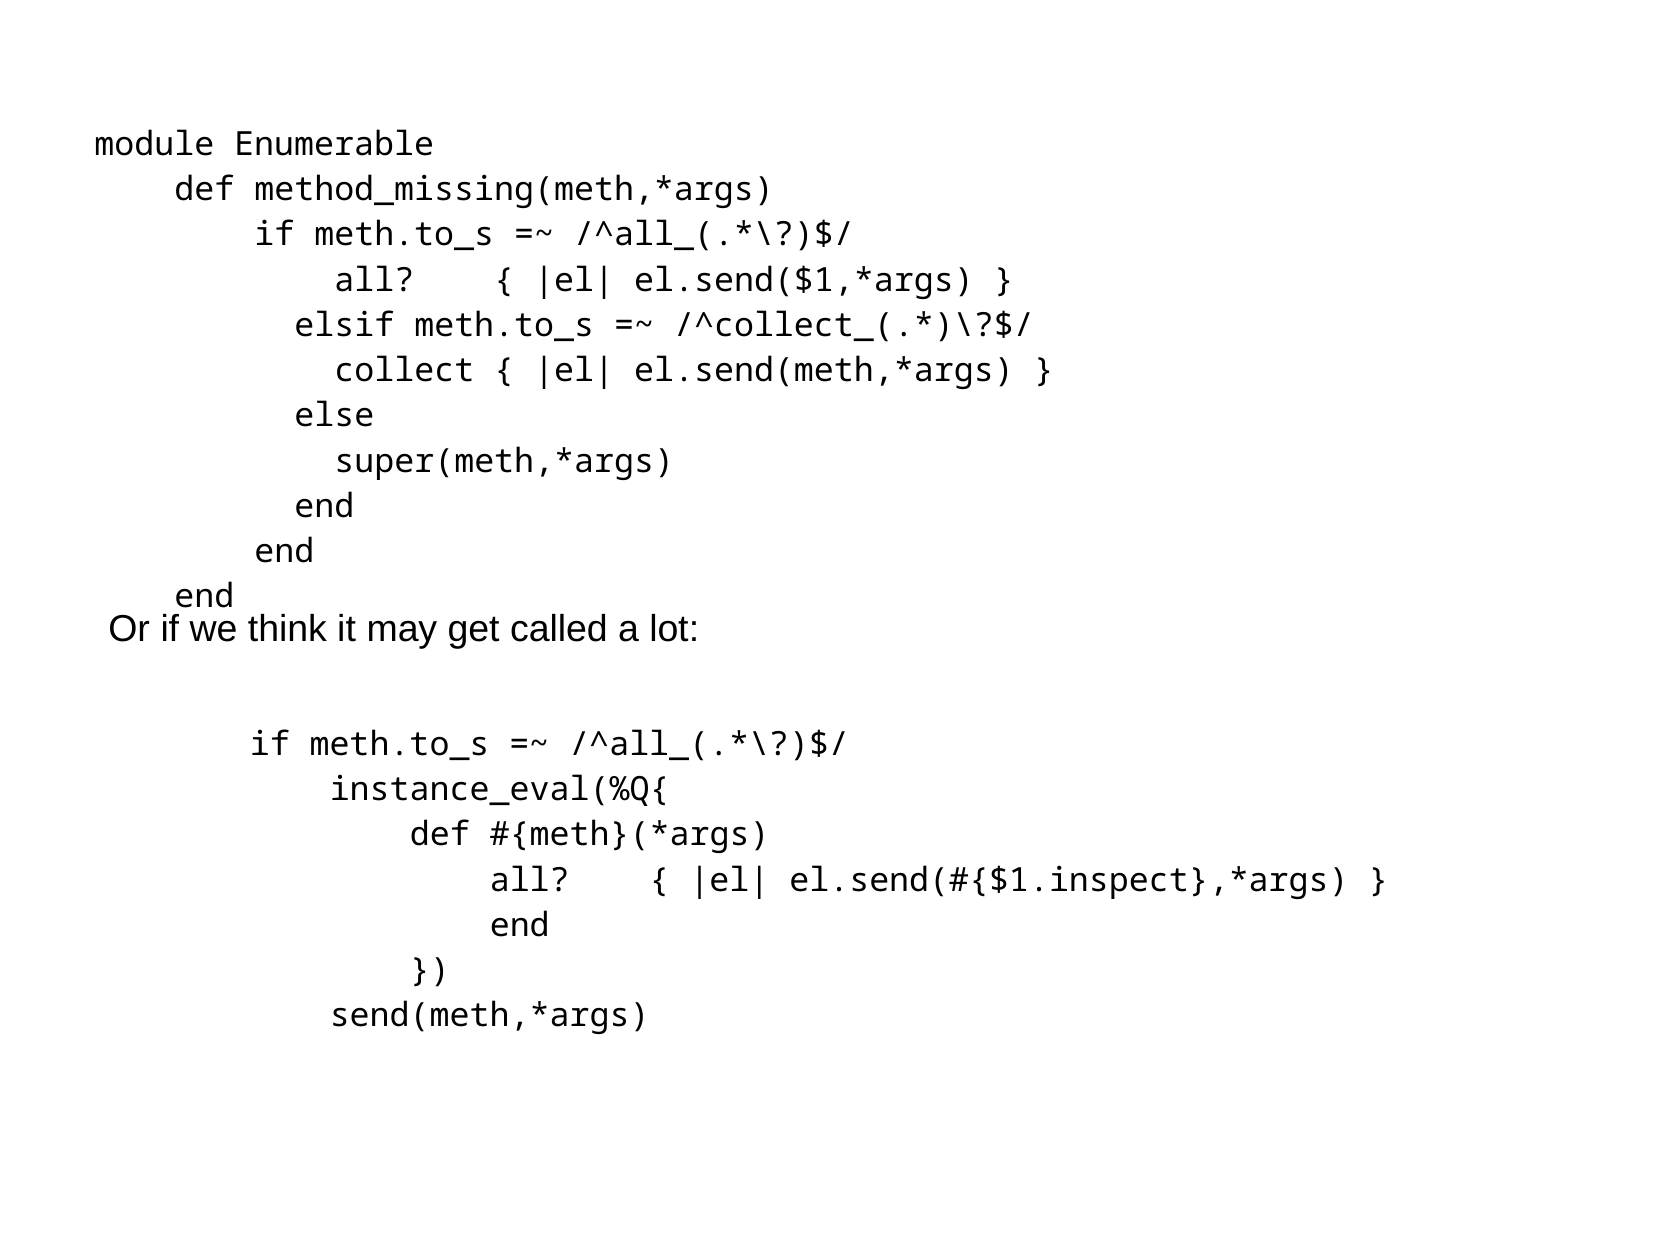

module Enumerable
 def method_missing(meth,*args)
 if meth.to_s =~ /^all_(.*\?)$/
 all? { |el| el.send($1,*args) }
 elsif meth.to_s =~ /^collect_(.*)\?$/
 collect { |el| el.send(meth,*args) }
 else
 super(meth,*args)
 end
 end
 end
Or if we think it may get called a lot:
 if meth.to_s =~ /^all_(.*\?)$/
 instance_eval(%Q{
 def #{meth}(*args)
 all? { |el| el.send(#{$1.inspect},*args) }
 end
 })
 send(meth,*args)